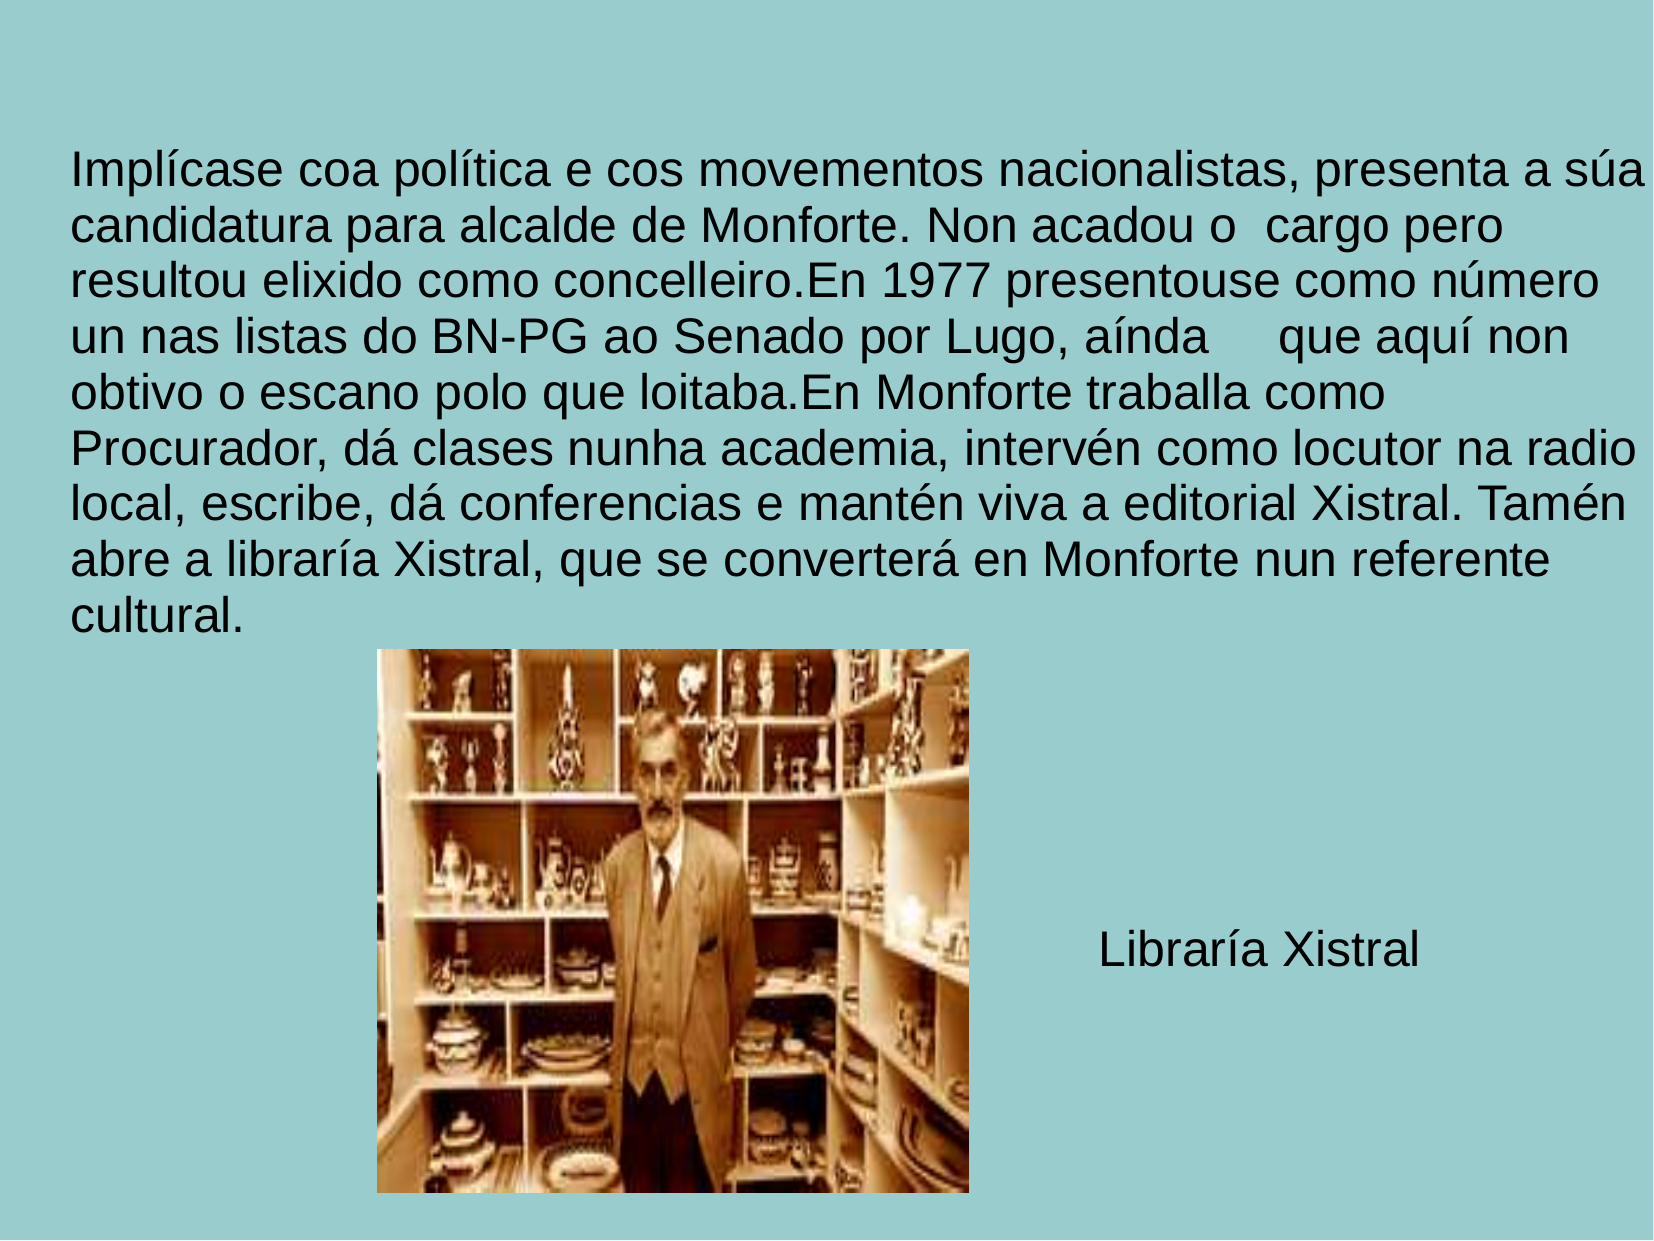

# Implícase coa política e cos movementos nacionalistas, presenta a súa candidatura para alcalde de Monforte. Non acadou o cargo pero resultou elixido como concelleiro.En 1977 presentouse como número un nas listas do BN-PG ao Senado por Lugo, aínda que aquí non obtivo o escano polo que loitaba.En Monforte traballa como Procurador, dá clases nunha academia, intervén como locutor na radio local, escribe, dá conferencias e mantén viva a editorial Xistral. Tamén abre a libraría Xistral, que se converterá en Monforte nun referente cultural.
Libraría Xistral